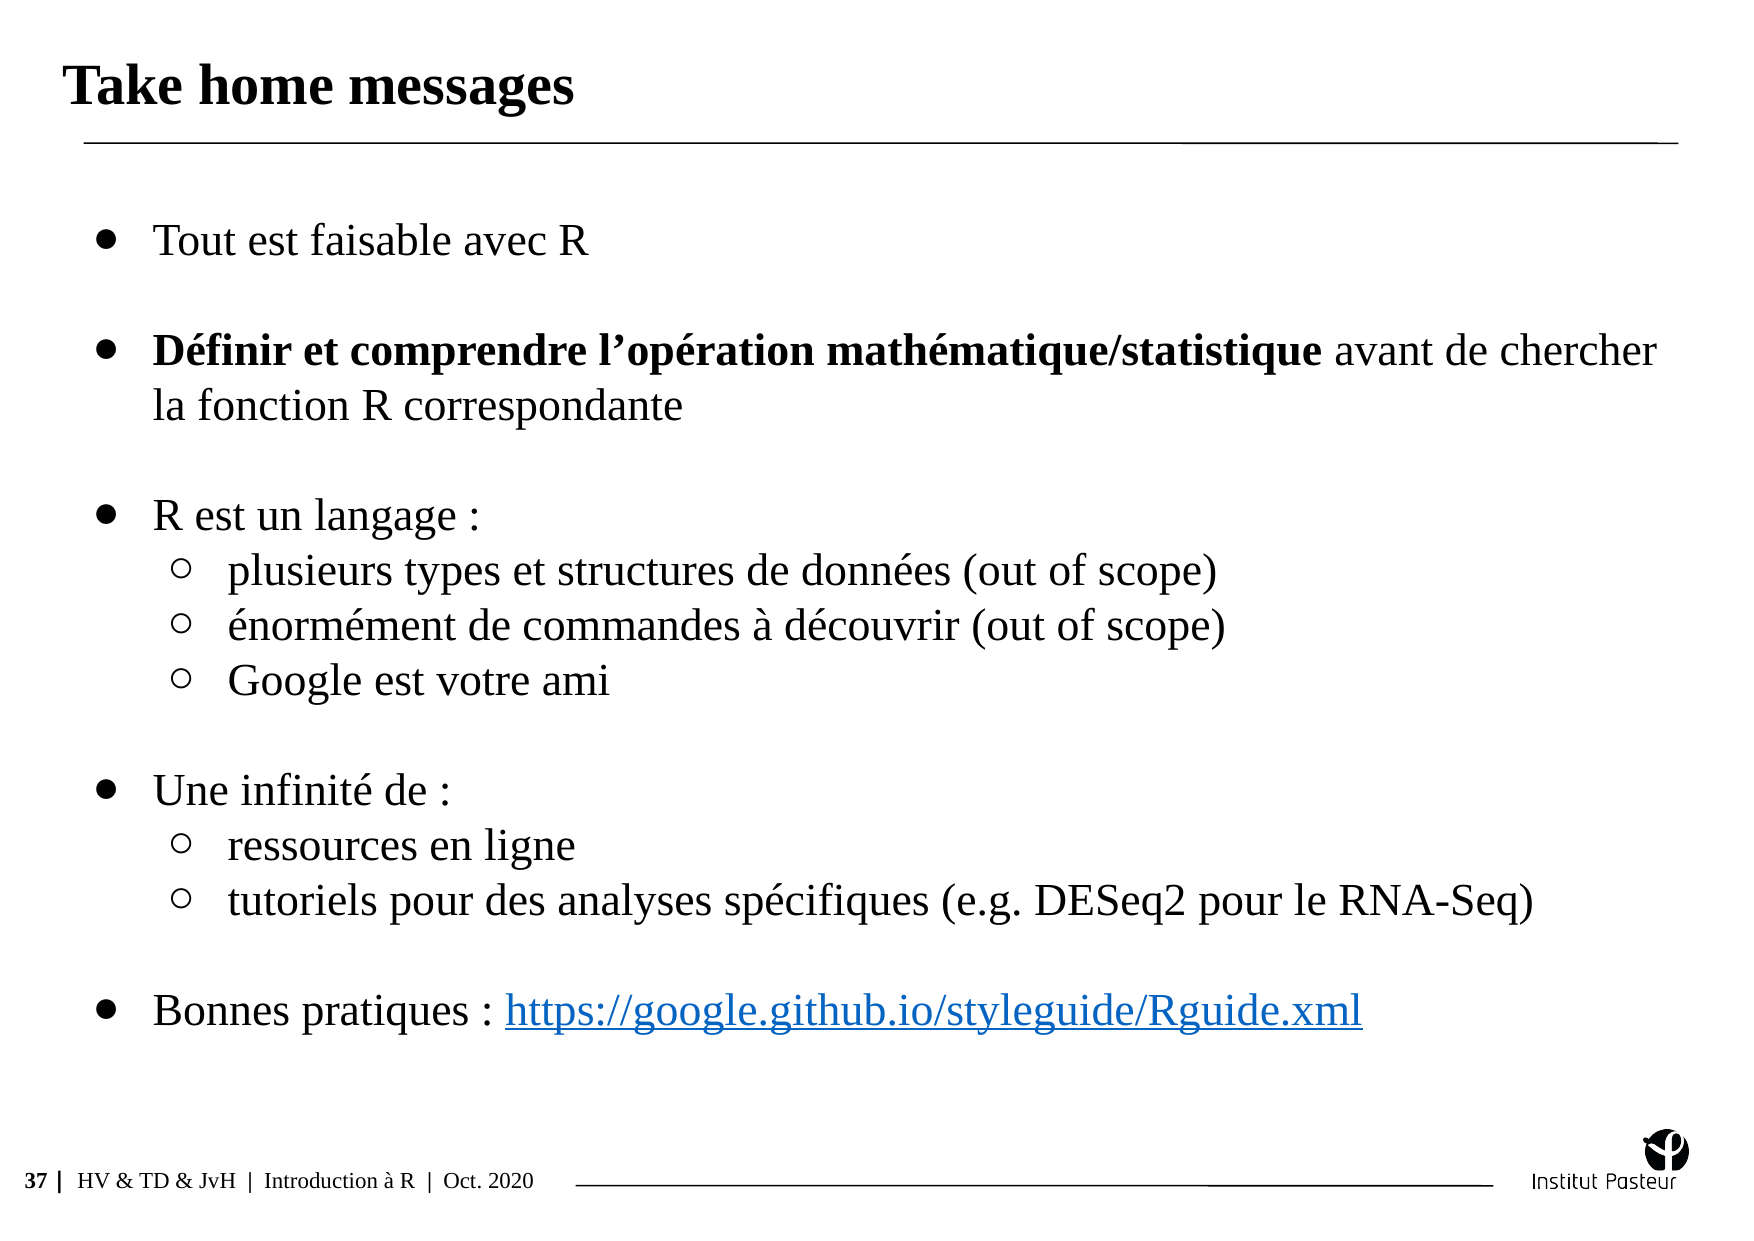

Take home messages
# Tout est faisable avec R
Définir et comprendre l’opération mathématique/statistique avant de chercher la fonction R correspondante
R est un langage :
plusieurs types et structures de données (out of scope)
énormément de commandes à découvrir (out of scope)
Google est votre ami
Une infinité de :
ressources en ligne
tutoriels pour des analyses spécifiques (e.g. DESeq2 pour le RNA-Seq)
Bonnes pratiques : https://google.github.io/styleguide/Rguide.xml